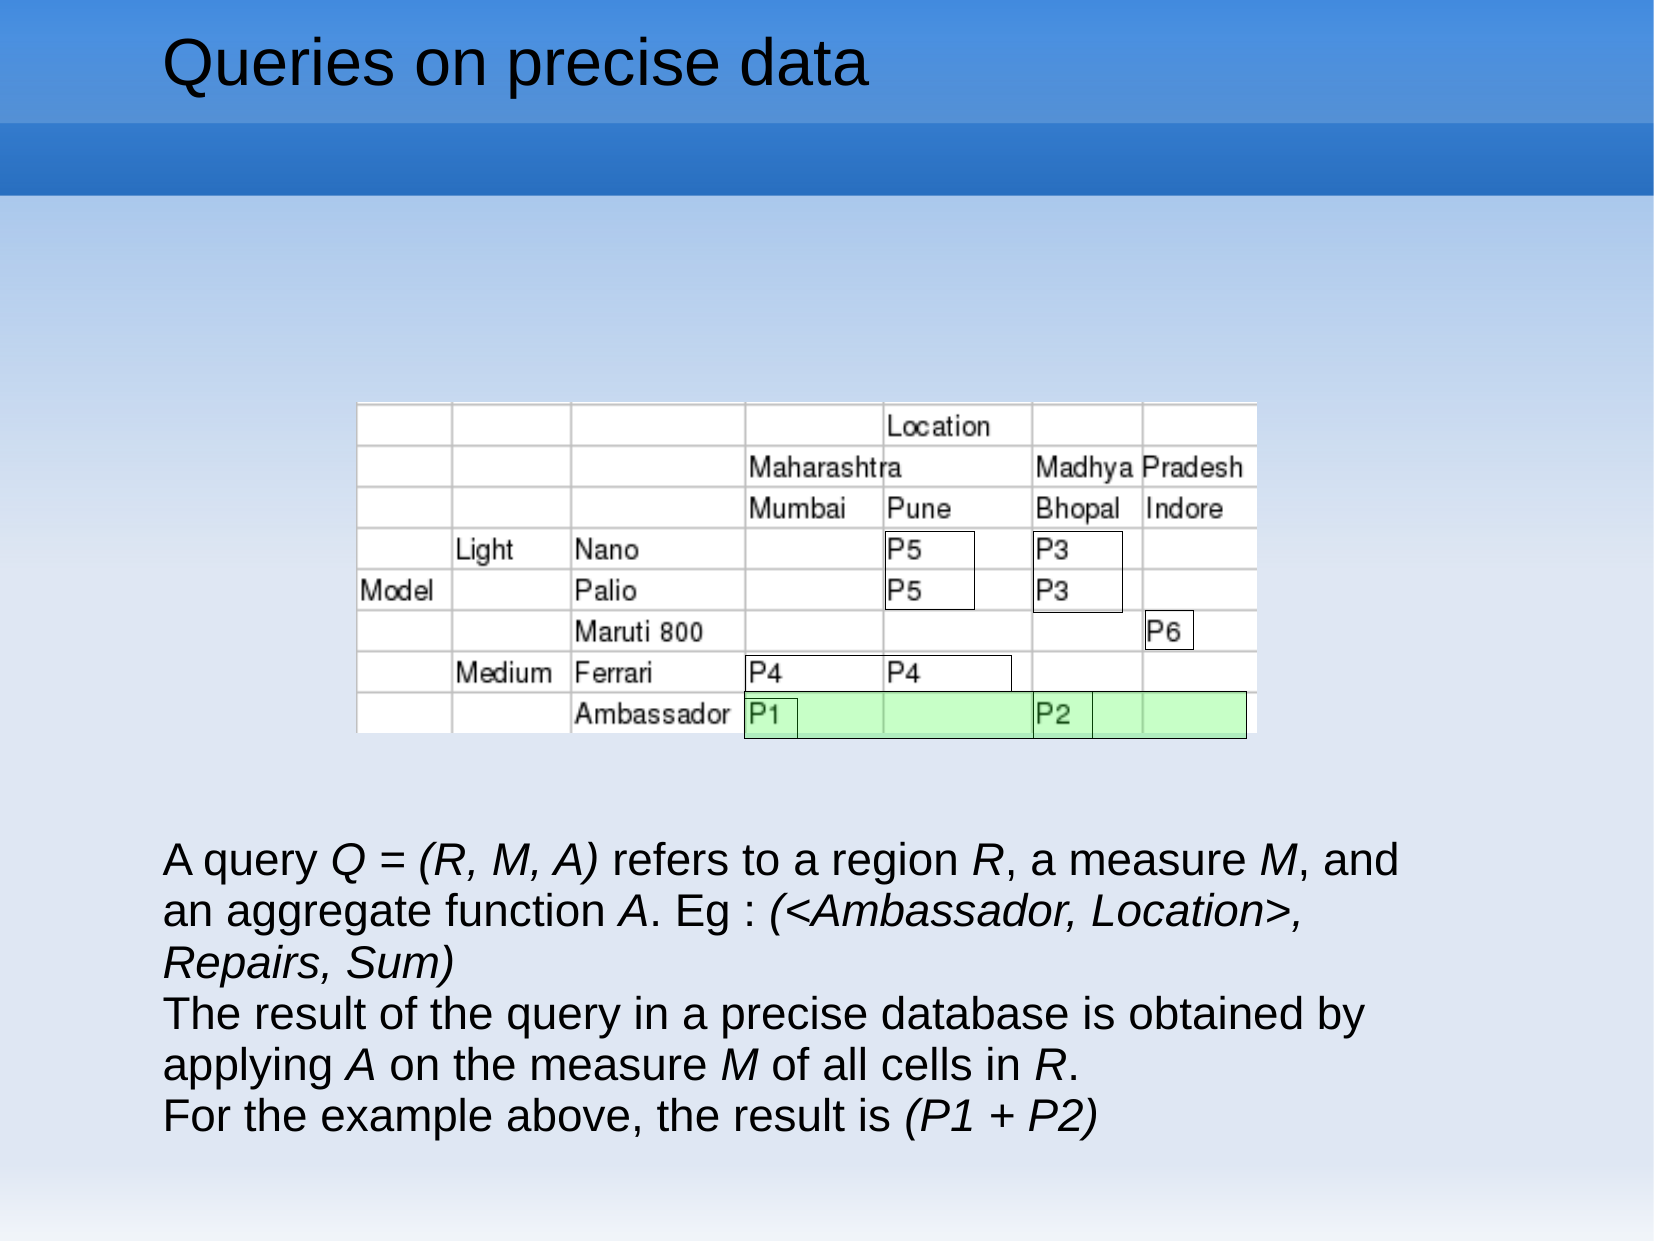

Queries on precise data
A query Q = (R, M, A) refers to a region R, a measure M, and an aggregate function A. Eg : (<Ambassador, Location>, Repairs, Sum)
The result of the query in a precise database is obtained by applying A on the measure M of all cells in R.
For the example above, the result is (P1 + P2)